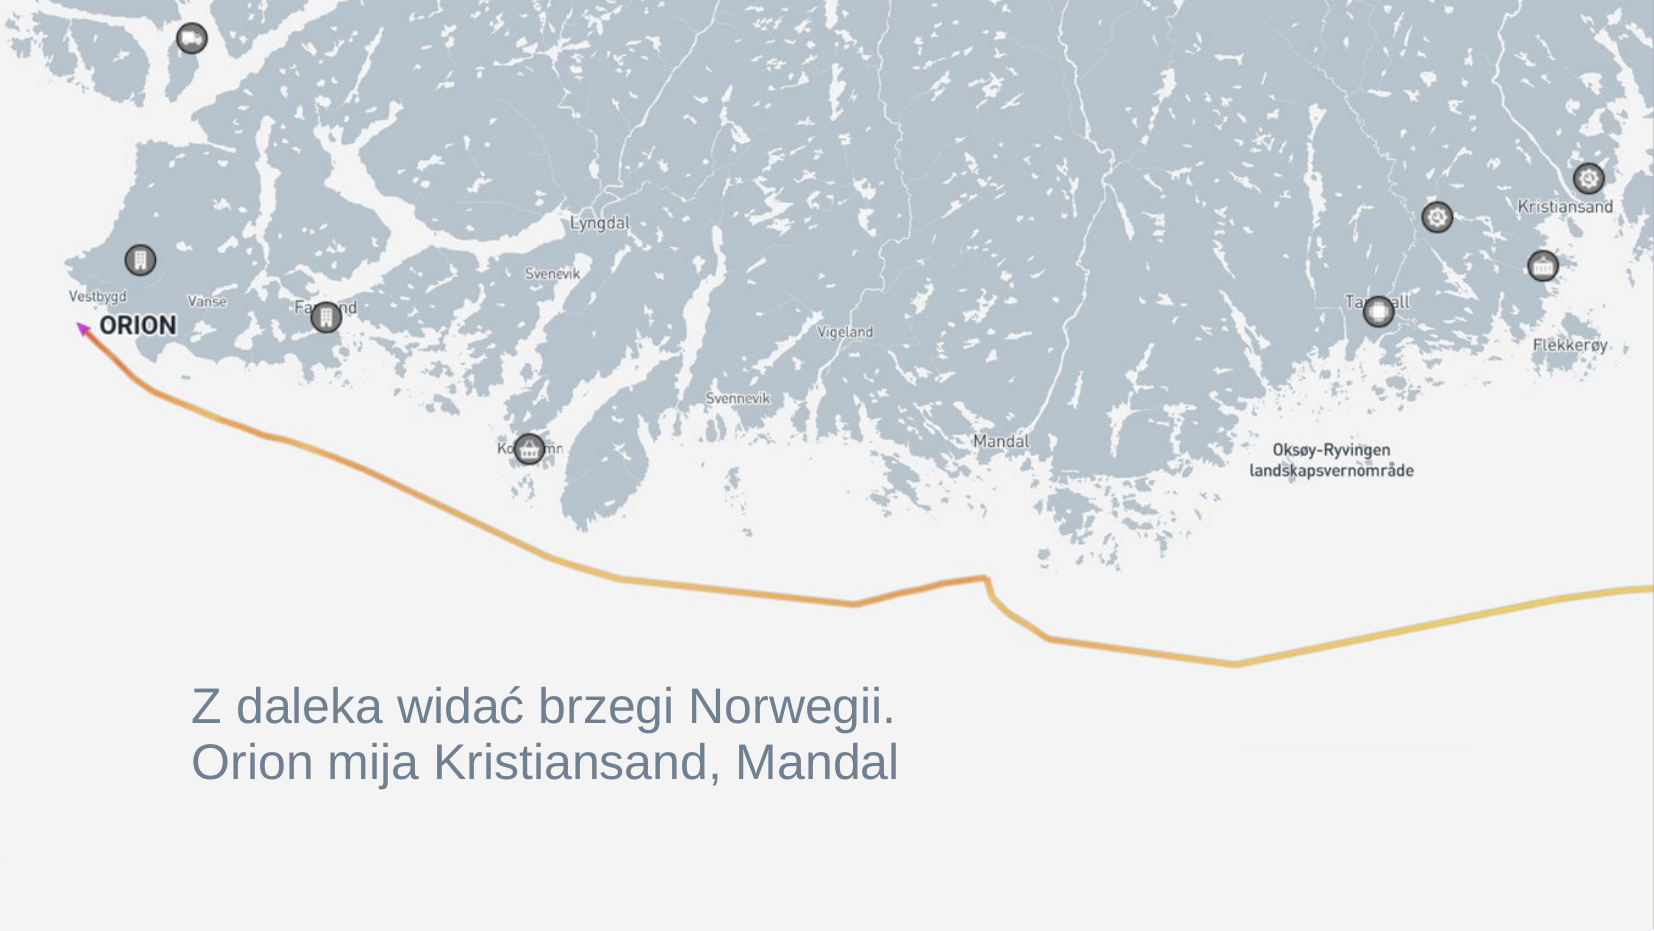

Z daleka widać brzegi Norwegii.
Orion mija Kristiansand, Mandal